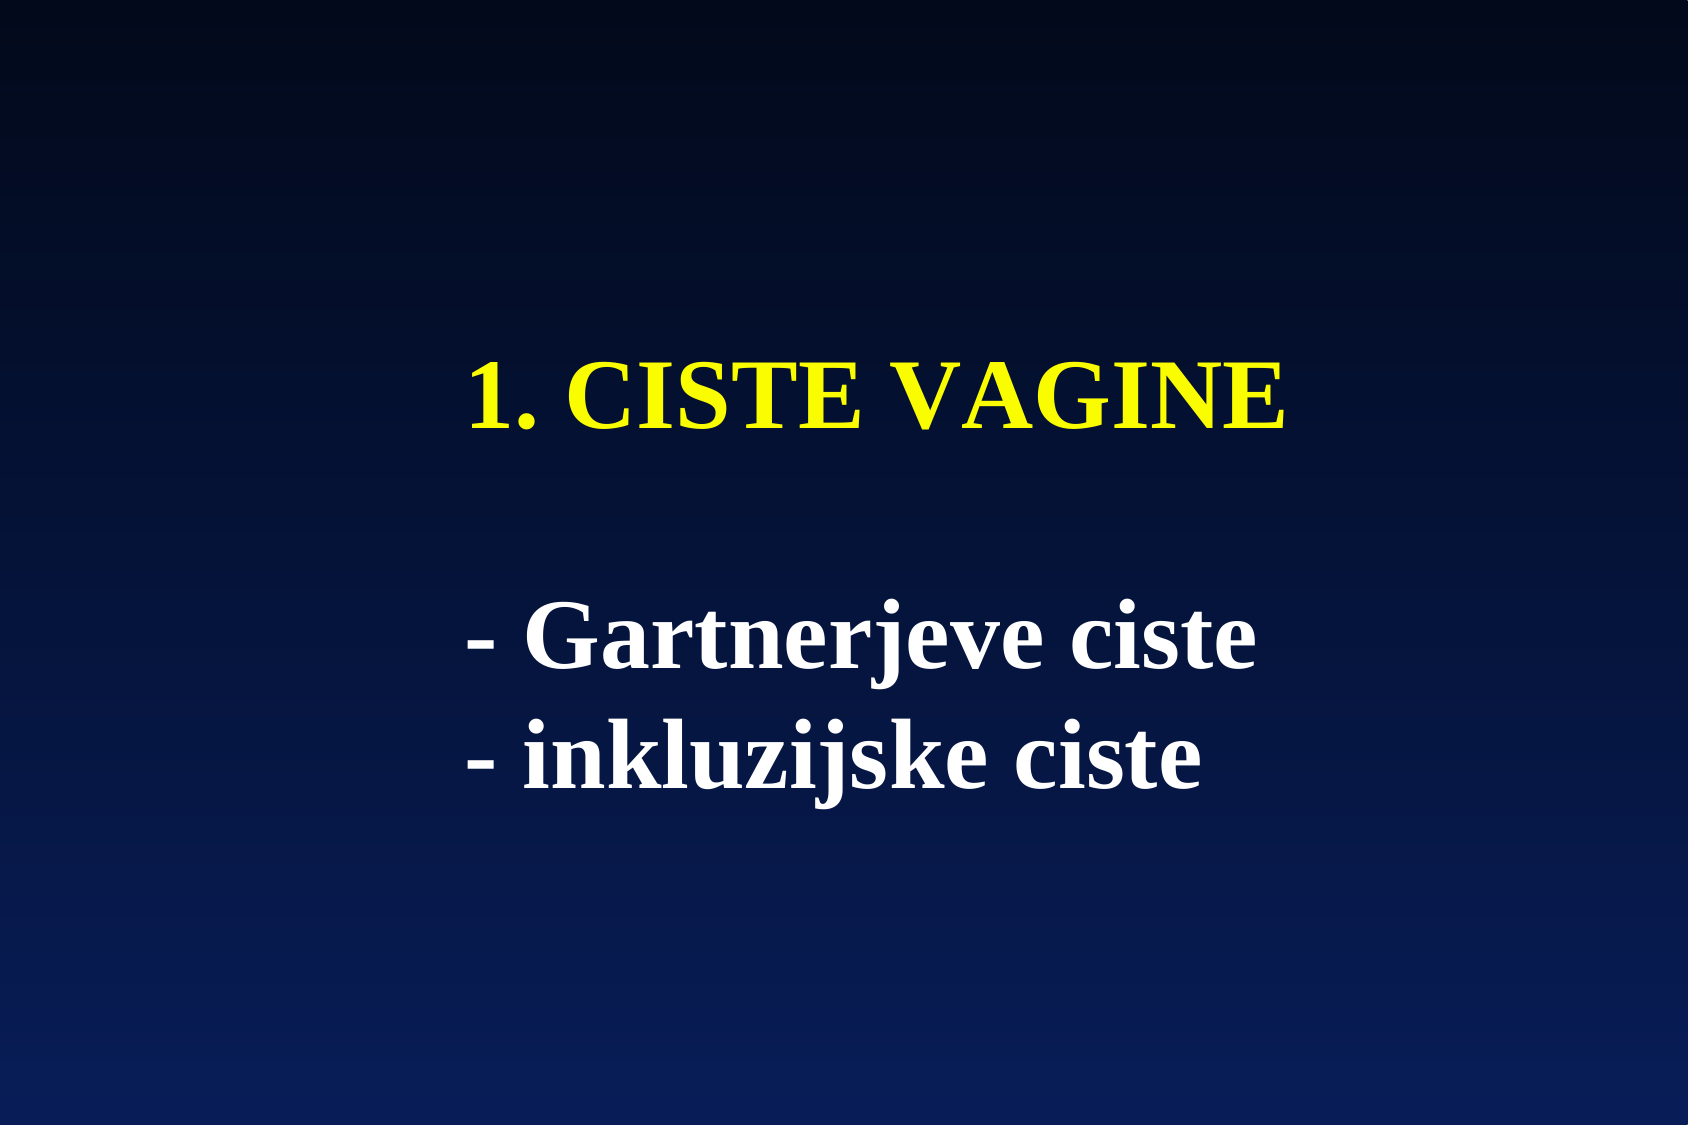

# 1. CISTE VAGINE - Gartnerjeve ciste - inkluzijske ciste